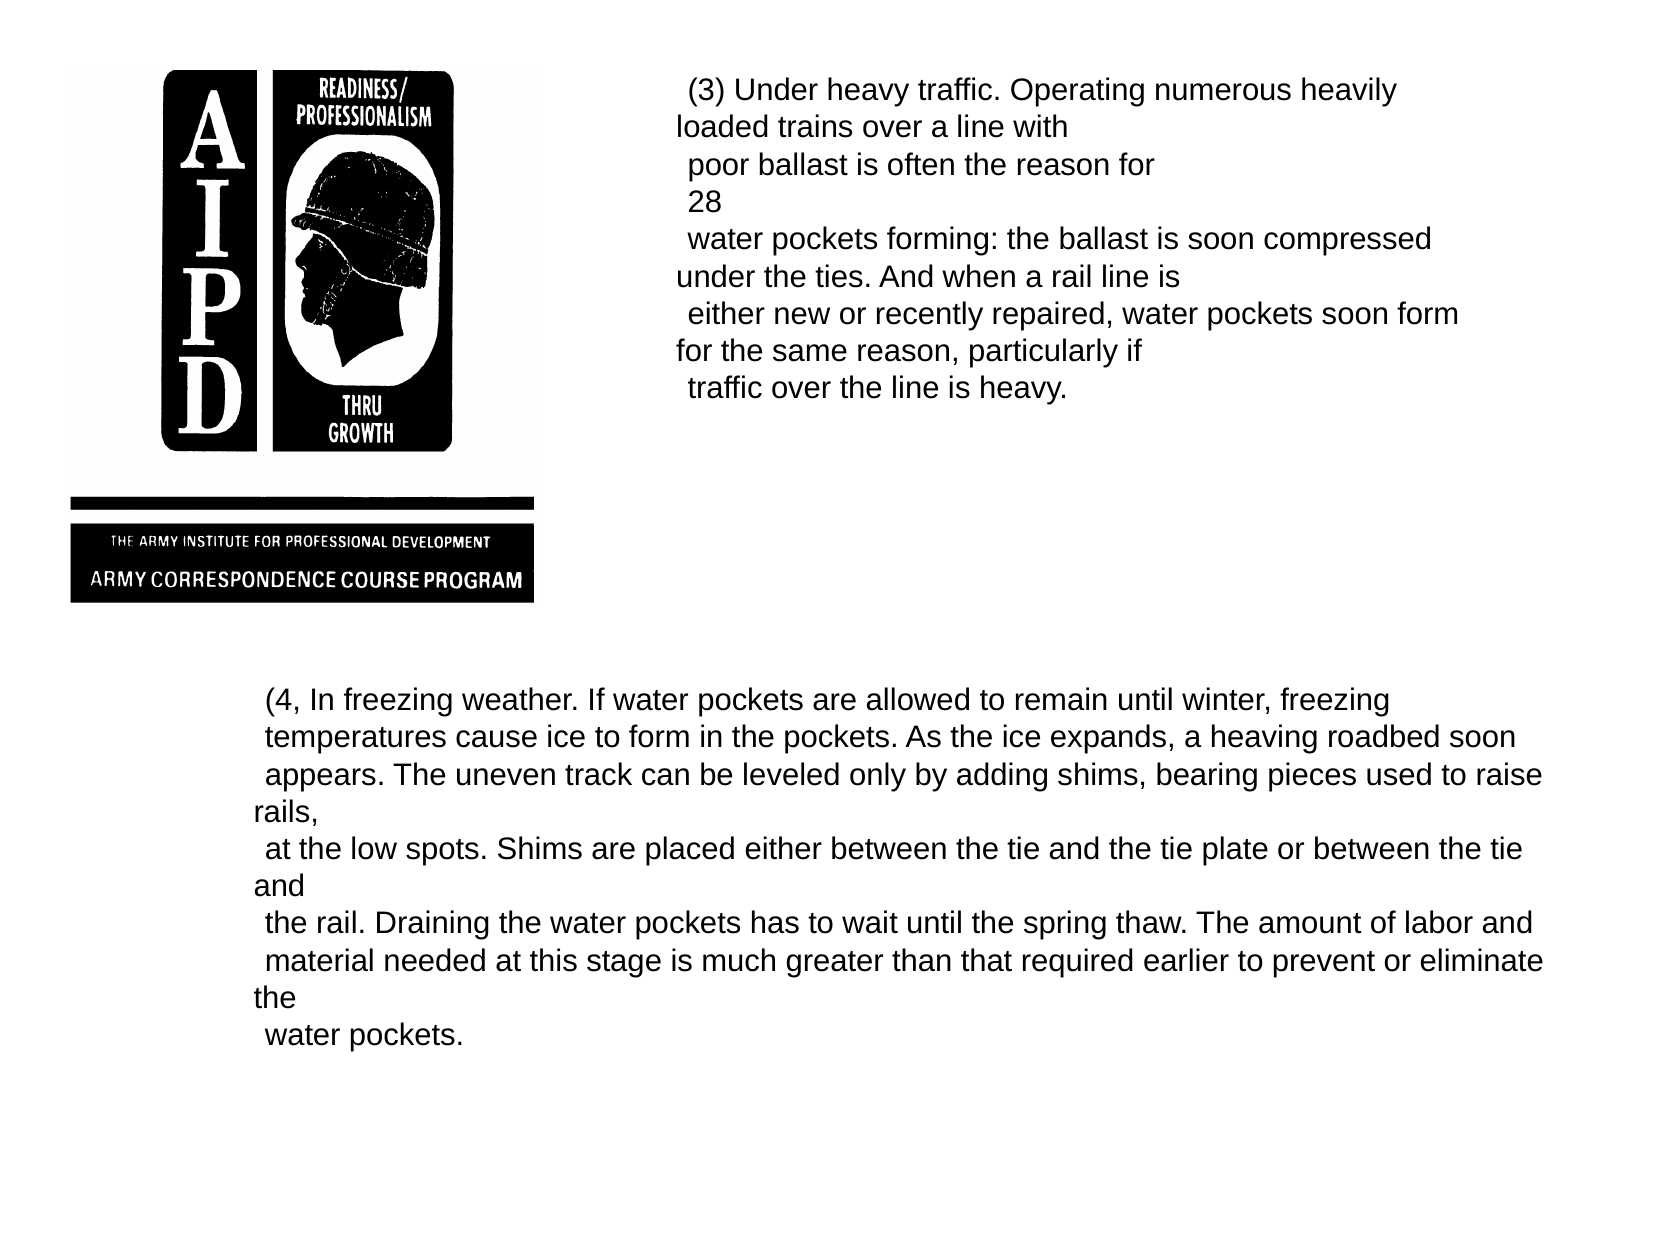

(3) Under heavy traffic. Operating numerous heavily loaded trains over a line with
poor ballast is often the reason for
28
water pockets forming: the ballast is soon compressed under the ties. And when a rail line is
either new or recently repaired, water pockets soon form for the same reason, particularly if
traffic over the line is heavy.
(4, In freezing weather. If water pockets are allowed to remain until winter, freezing
temperatures cause ice to form in the pockets. As the ice expands, a heaving roadbed soon
appears. The uneven track can be leveled only by adding shims, bearing pieces used to raise rails,
at the low spots. Shims are placed either between the tie and the tie plate or between the tie and
the rail. Draining the water pockets has to wait until the spring thaw. The amount of labor and
material needed at this stage is much greater than that required earlier to prevent or eliminate the
water pockets.